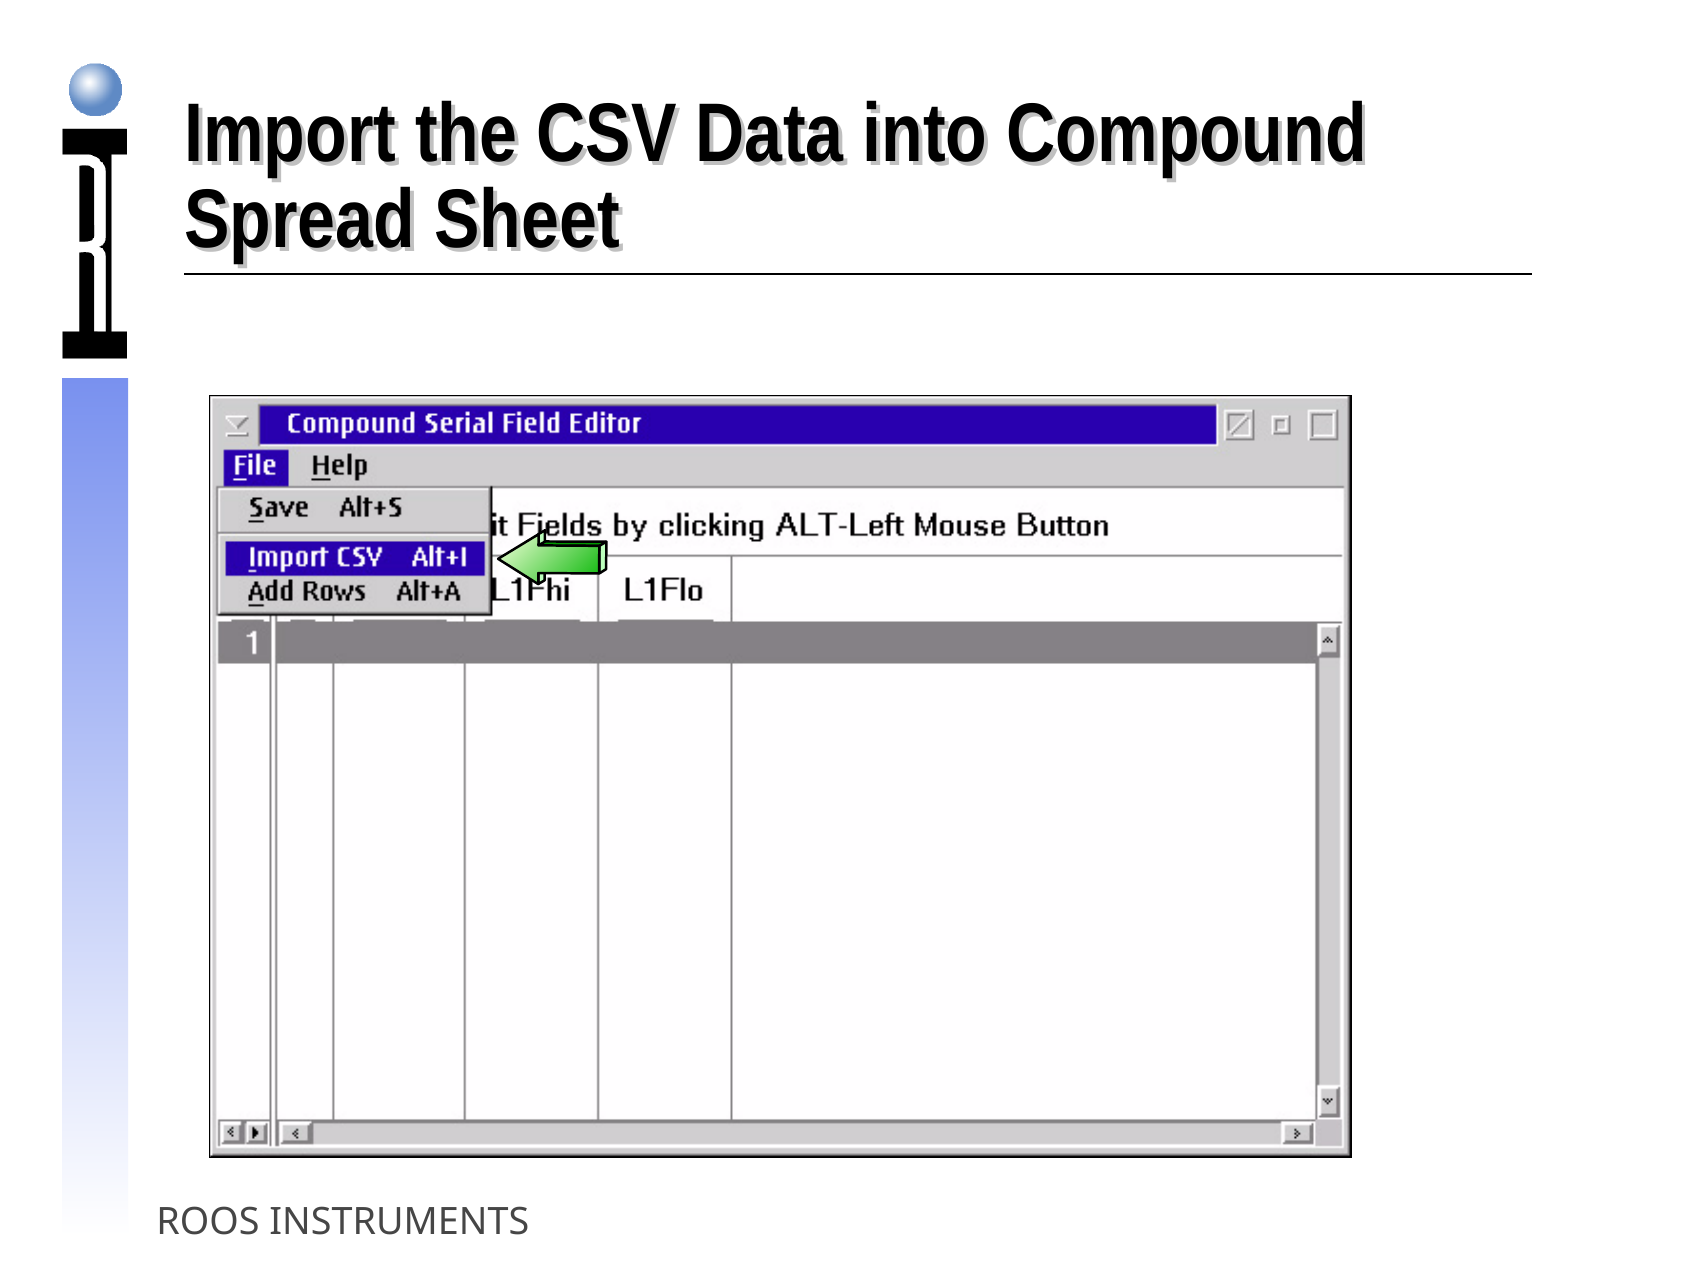

Import the CSV Data into Compound Spread Sheet